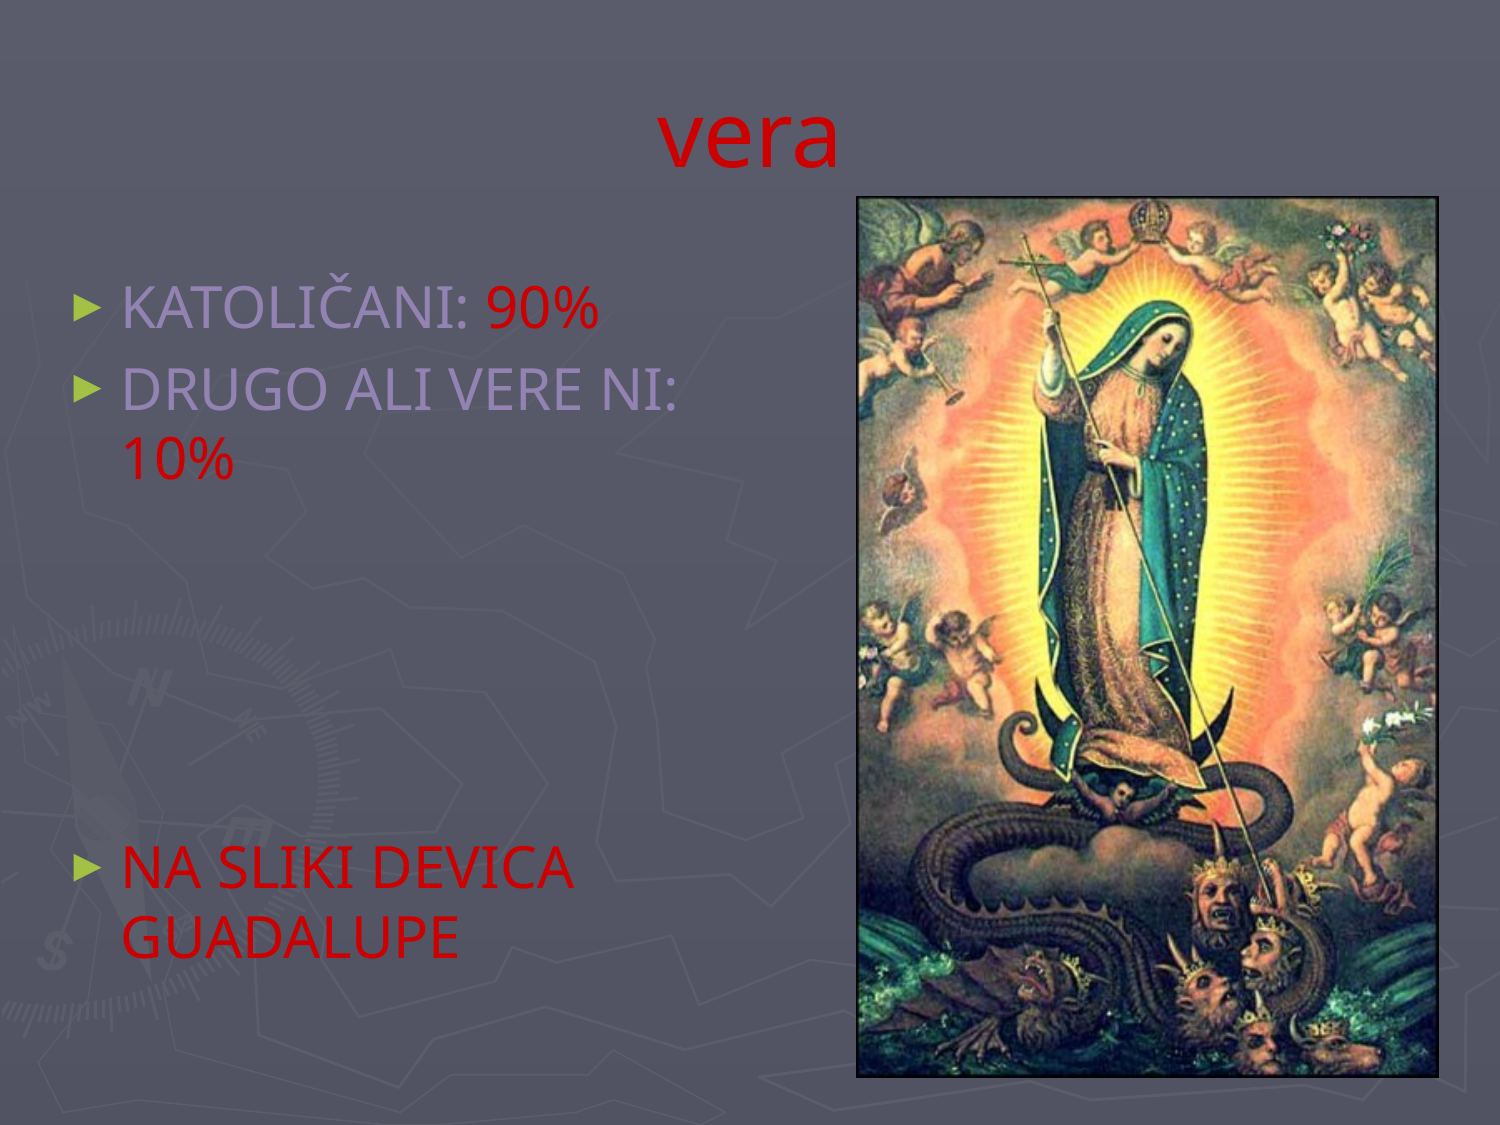

# vera
KATOLIČANI: 90%
DRUGO ALI VERE NI: 10%
NA SLIKI DEVICA GUADALUPE